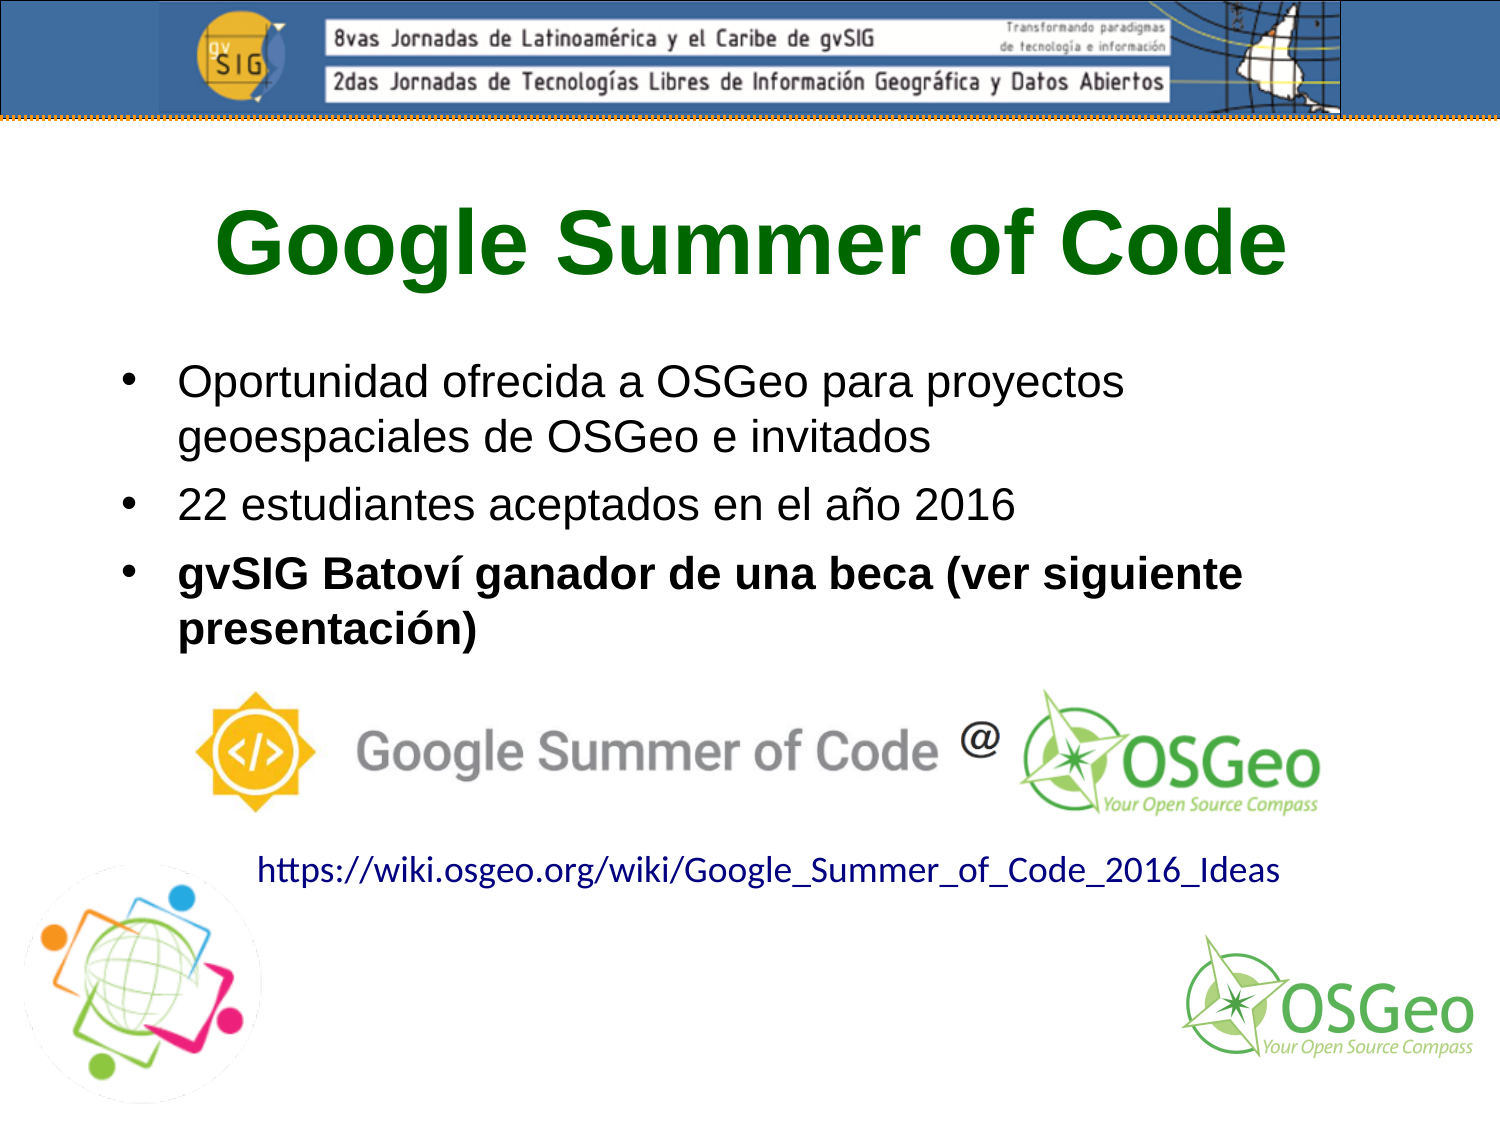

# Google Summer of Code
Oportunidad ofrecida a OSGeo para proyectos geoespaciales de OSGeo e invitados
22 estudiantes aceptados en el año 2016
gvSIG Batoví ganador de una beca (ver siguiente presentación)
https://wiki.osgeo.org/wiki/Google_Summer_of_Code_2016_Ideas